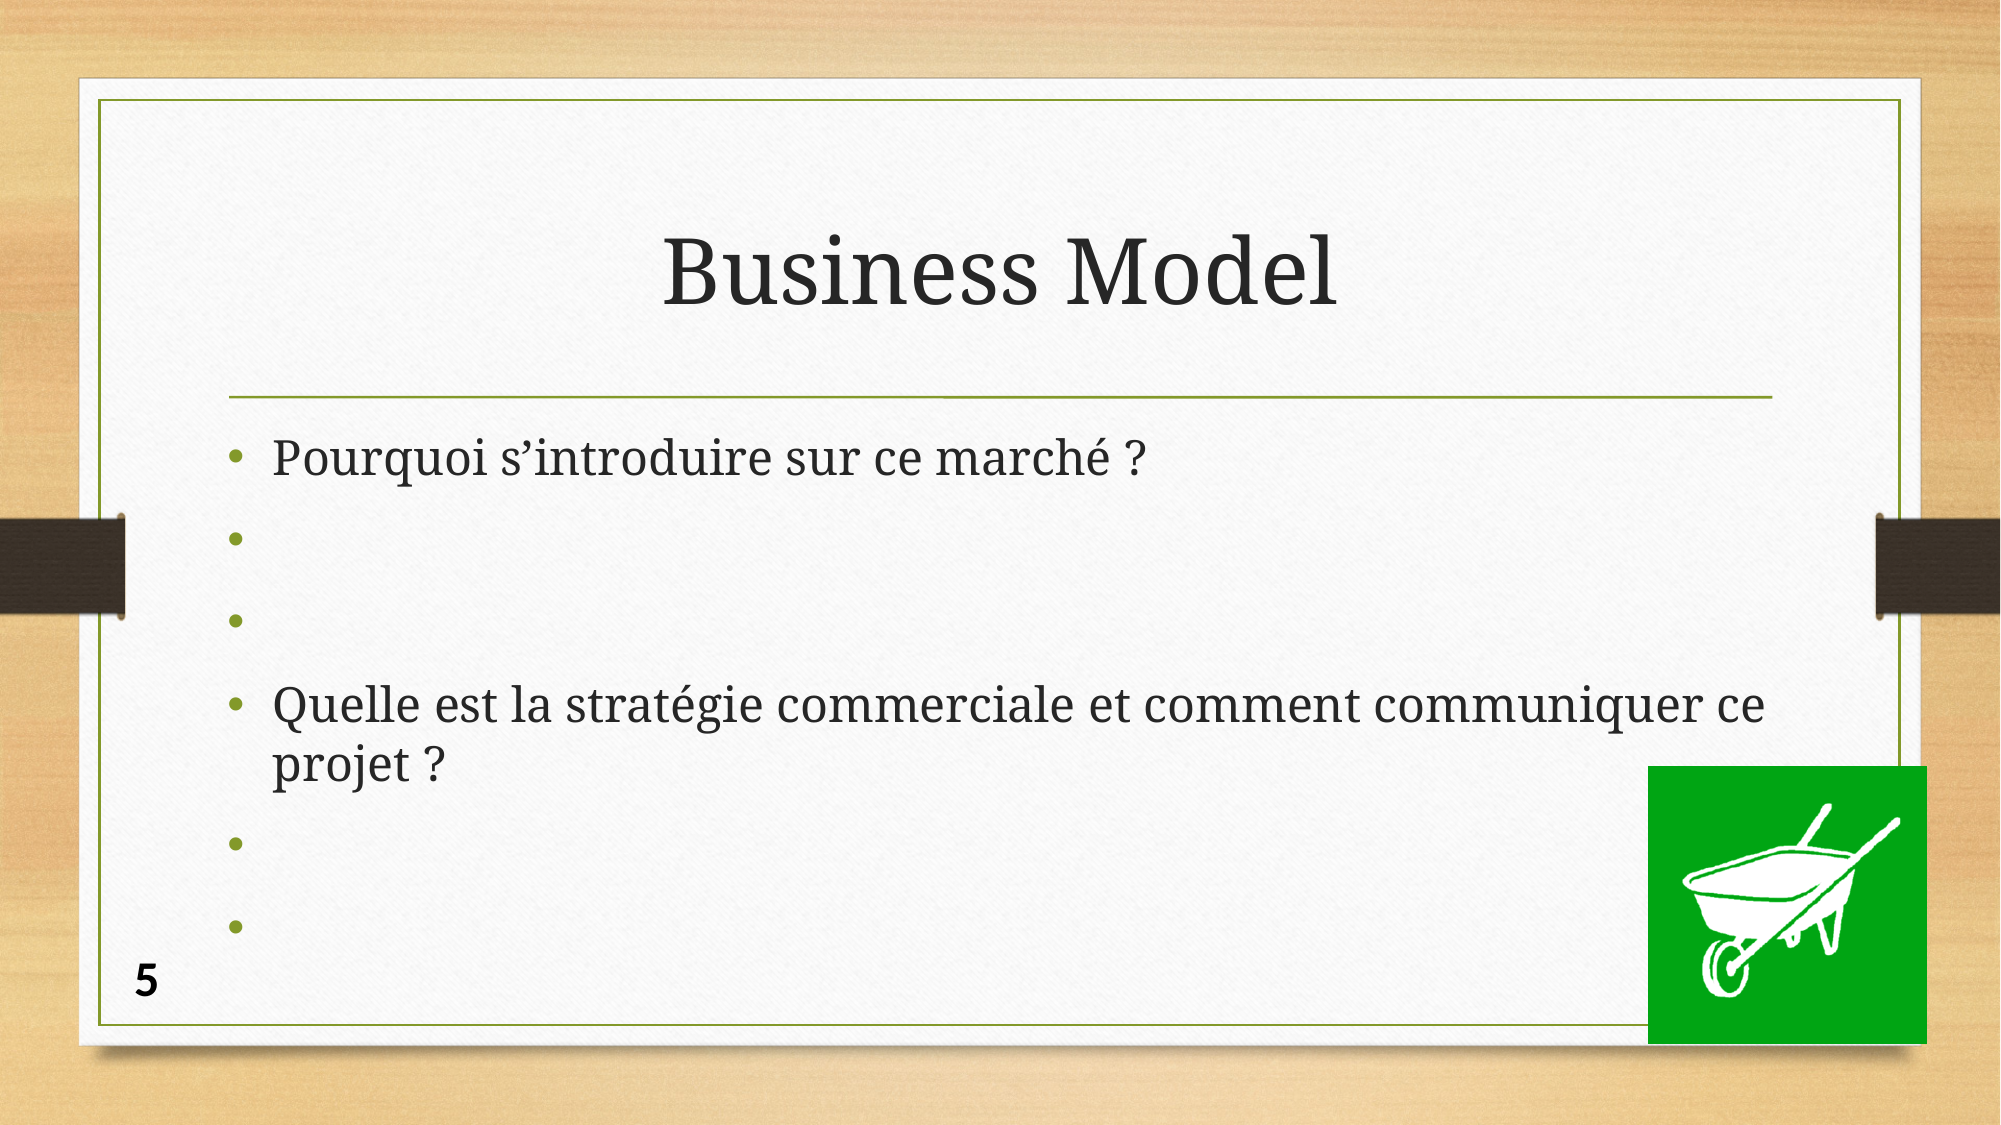

Business Model
Pourquoi s’introduire sur ce marché ?
Quelle est la stratégie commerciale et comment communiquer ce projet ?
5